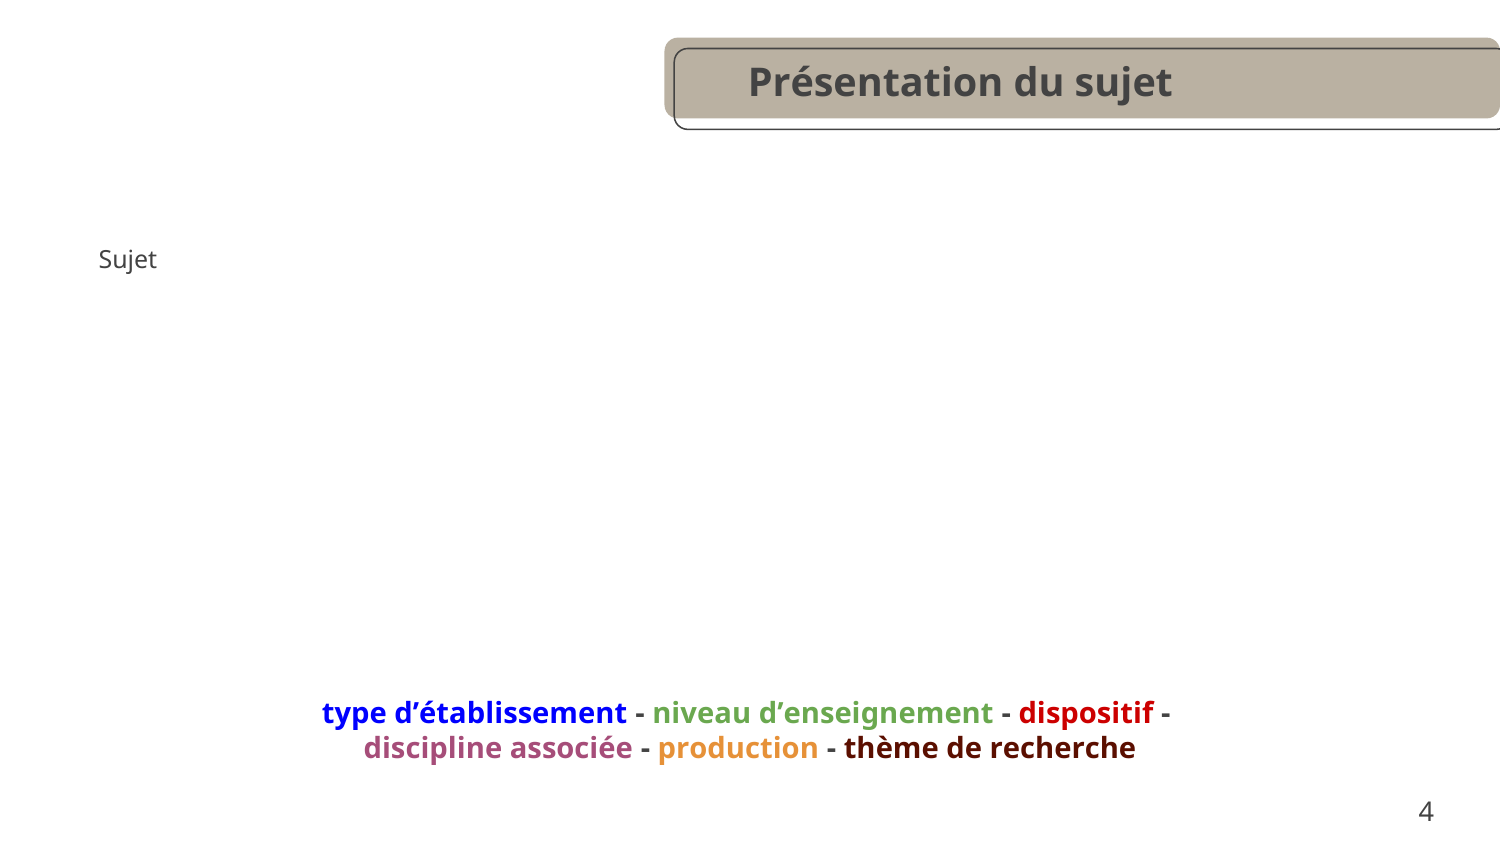

Présentation du sujet
# Sujet
type d’établissement - niveau d’enseignement - dispositif - discipline associée - production - thème de recherche